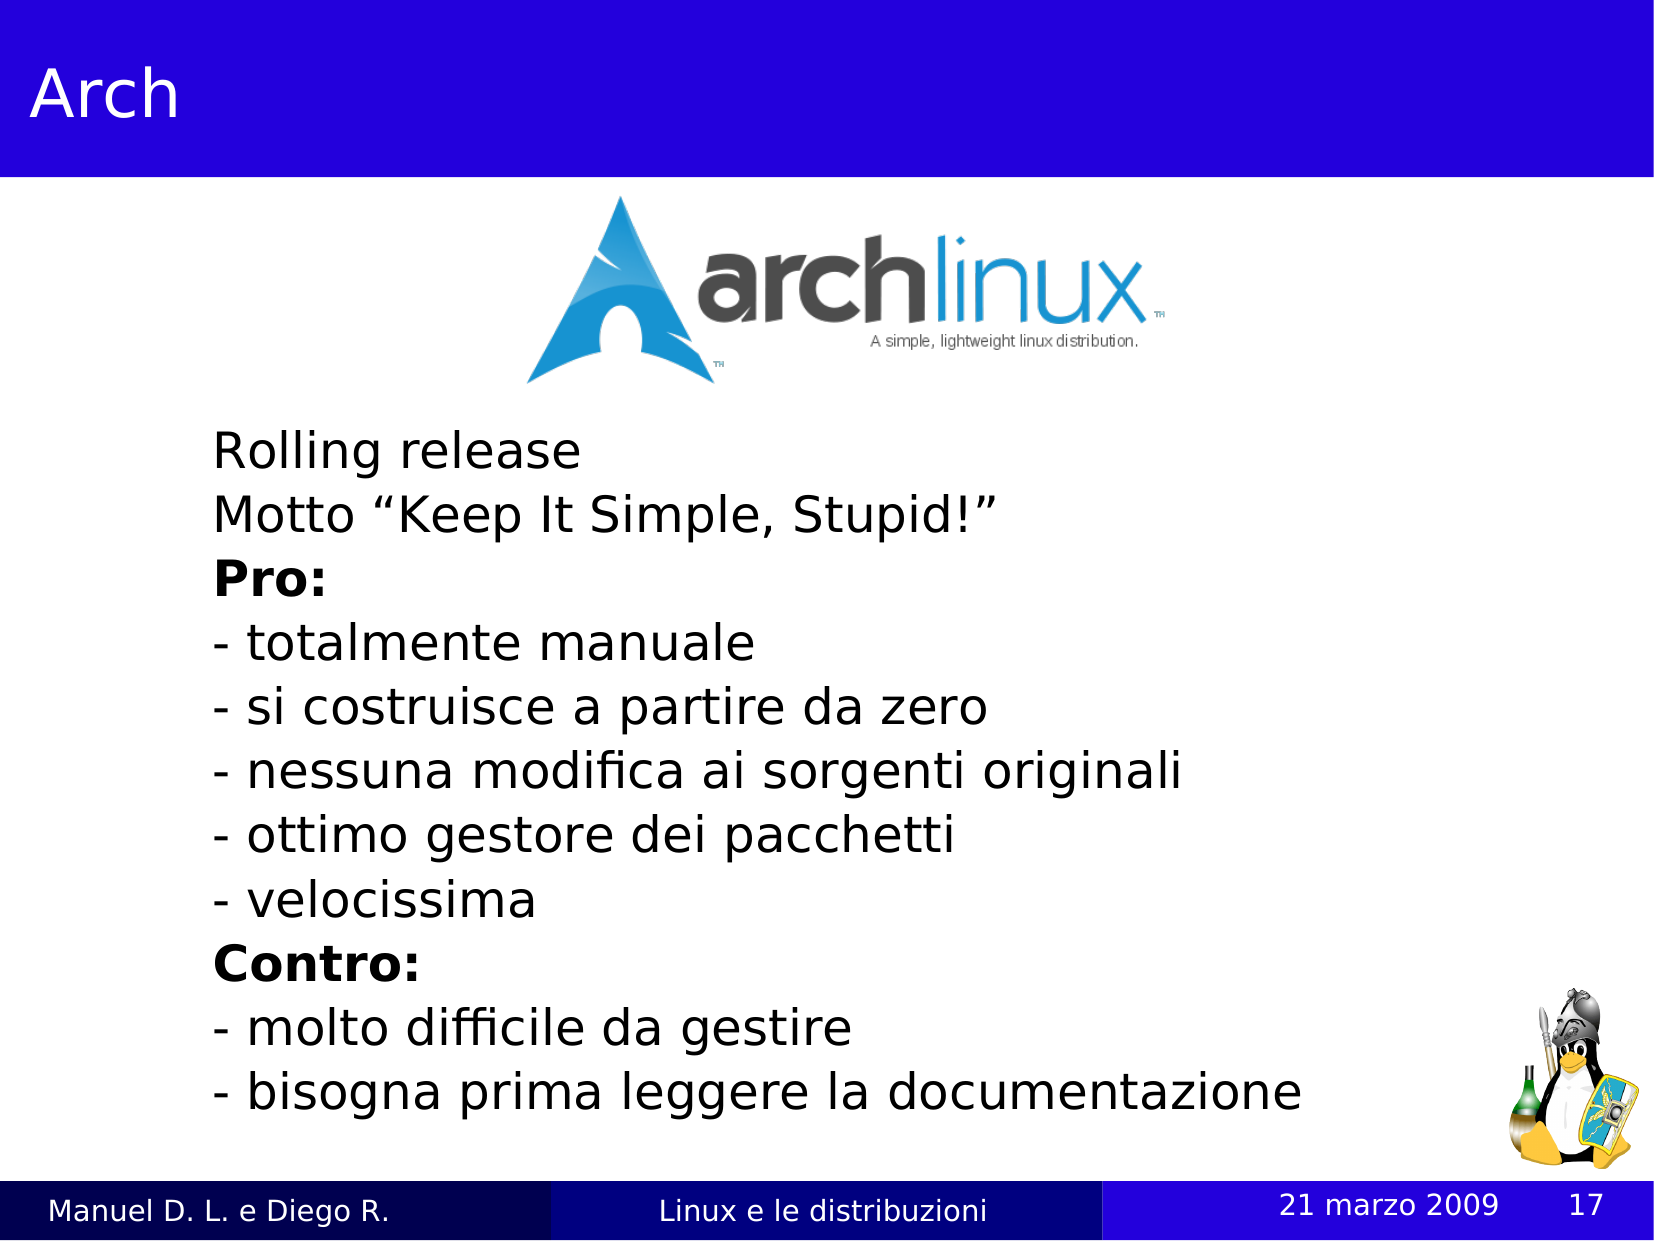

# Arch
Rolling release
Motto “Keep It Simple, Stupid!”
Pro:
- totalmente manuale
- si costruisce a partire da zero
- nessuna modifica ai sorgenti originali
- ottimo gestore dei pacchetti
- velocissima
Contro:
- molto difficile da gestire
- bisogna prima leggere la documentazione